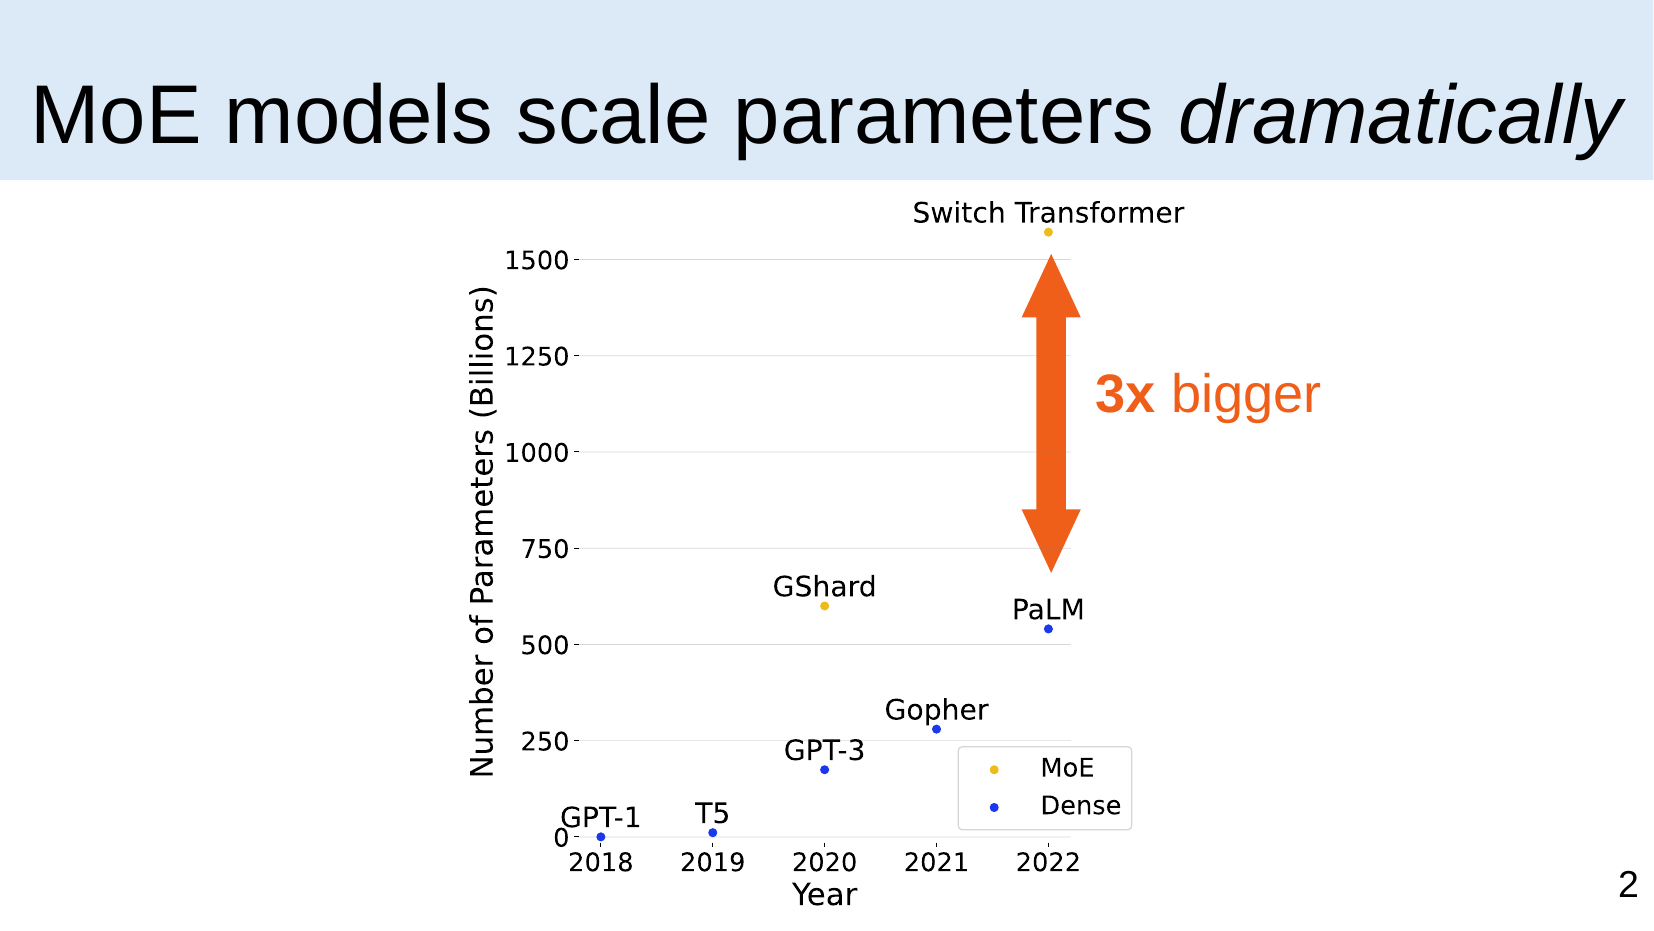

# MoE models scale parameters dramatically
3x bigger